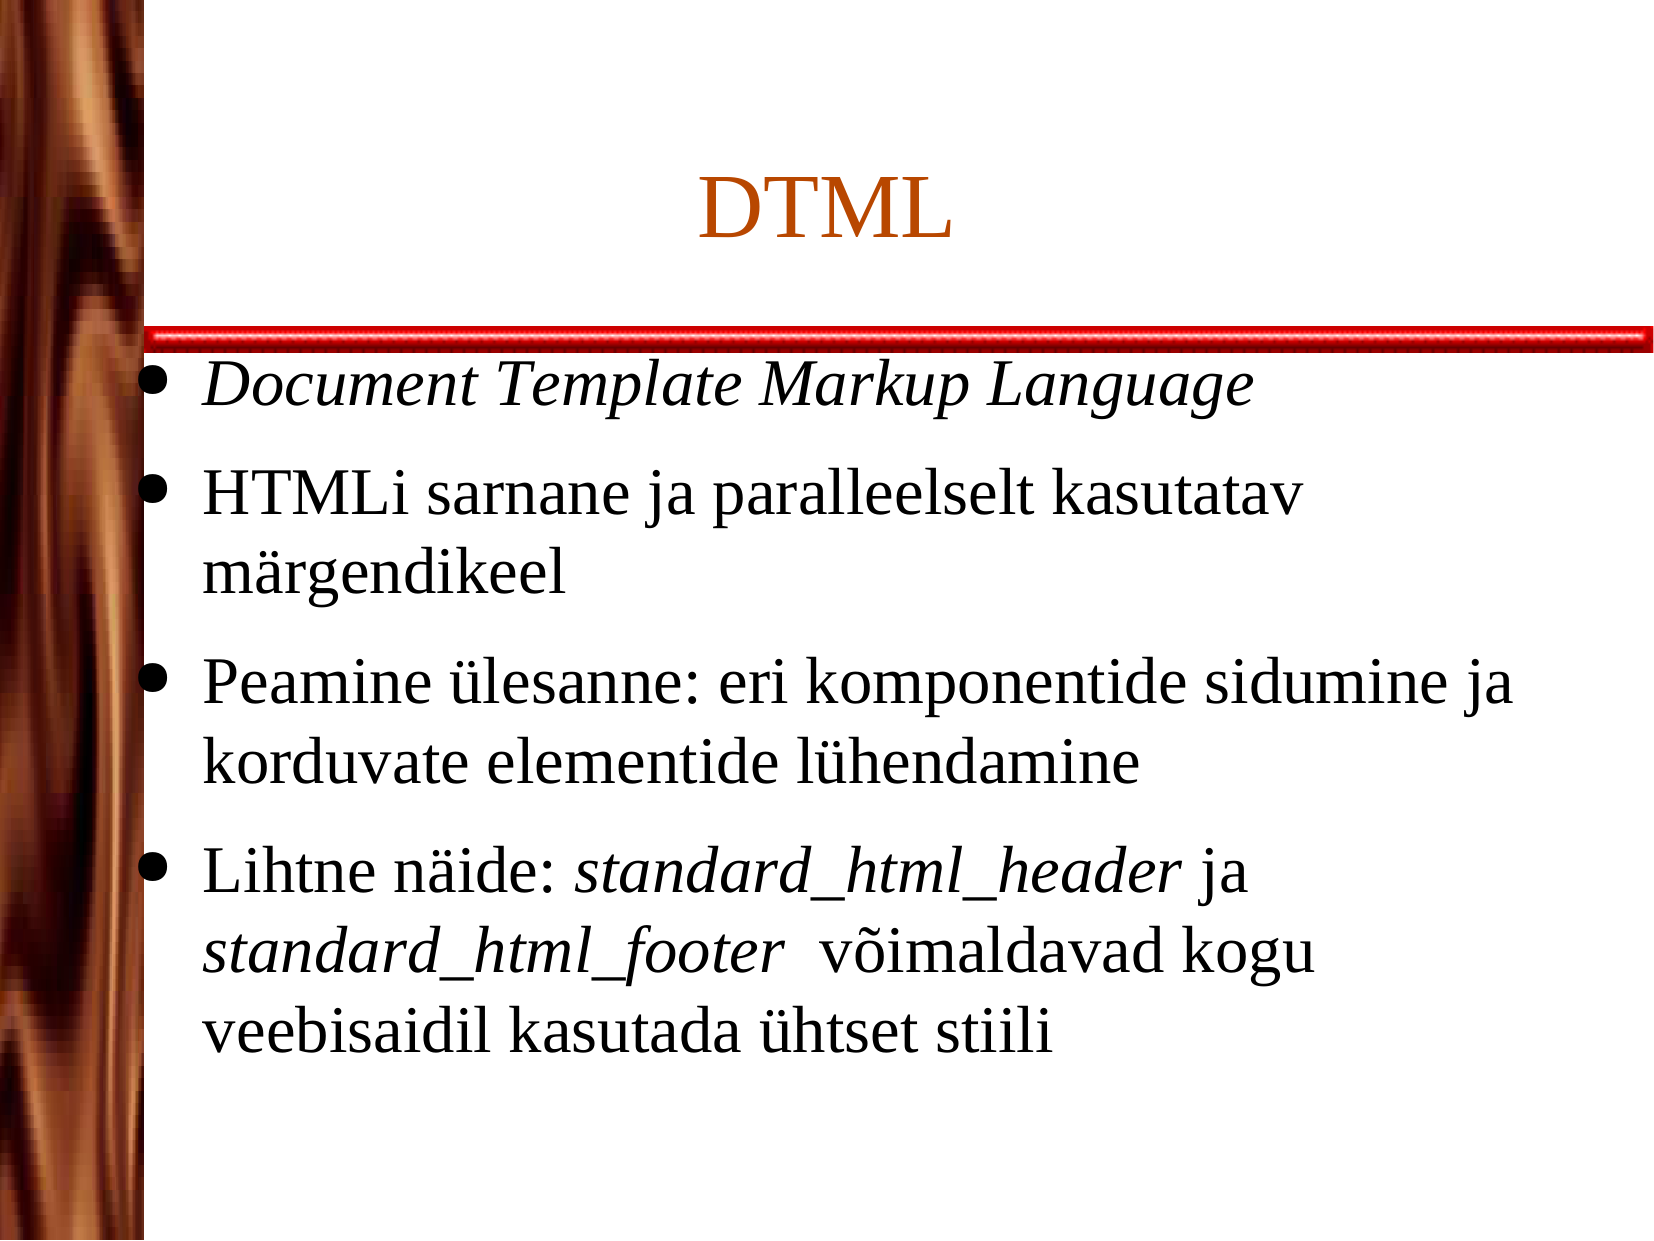

# DTML
Document Template Markup Language
HTMLi sarnane ja paralleelselt kasutatav märgendikeel
Peamine ülesanne: eri komponentide sidumine ja korduvate elementide lühendamine
Lihtne näide: standard_html_header ja standard_html_footer võimaldavad kogu veebisaidil kasutada ühtset stiili